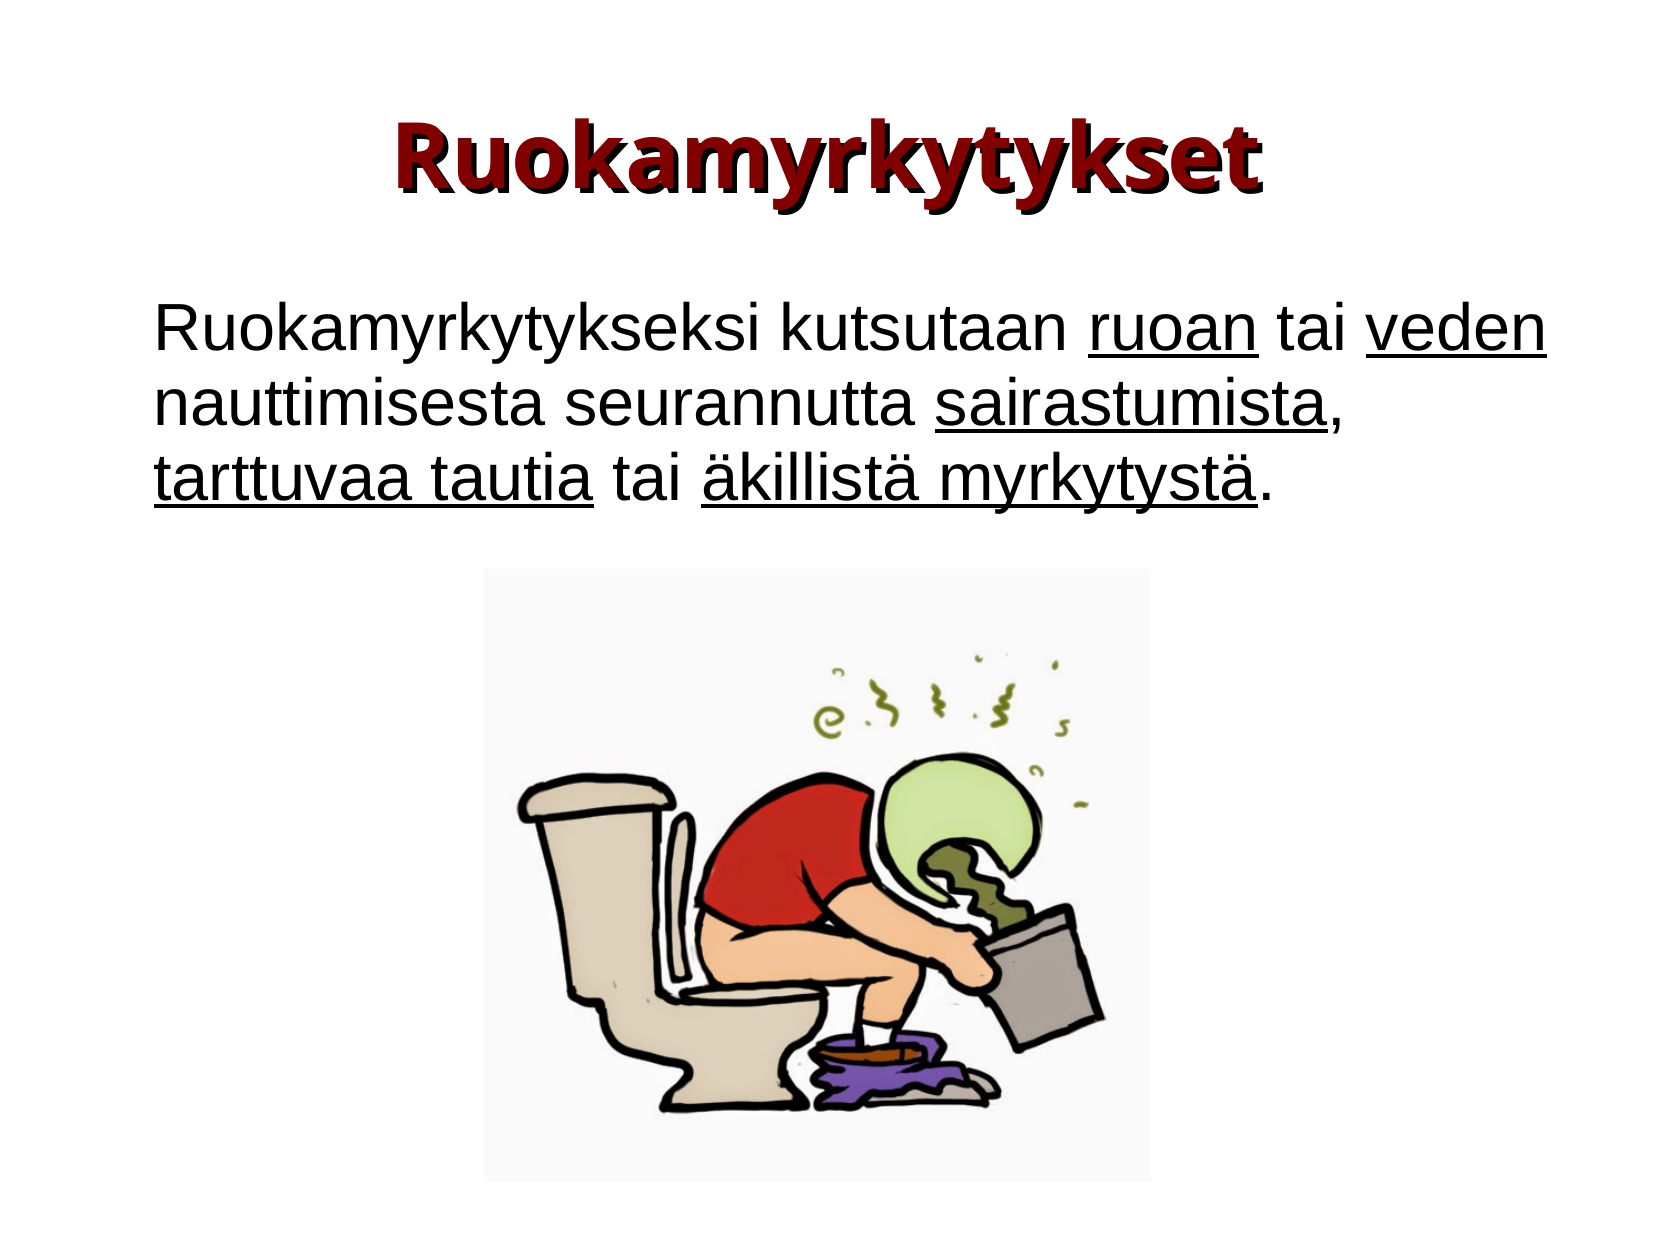

# Ruokamyrkytykset
Ruokamyrkytykseksi kutsutaan ruoan tai veden nauttimisesta seurannutta sairastumista, tarttuvaa tautia tai äkillistä myrkytystä.